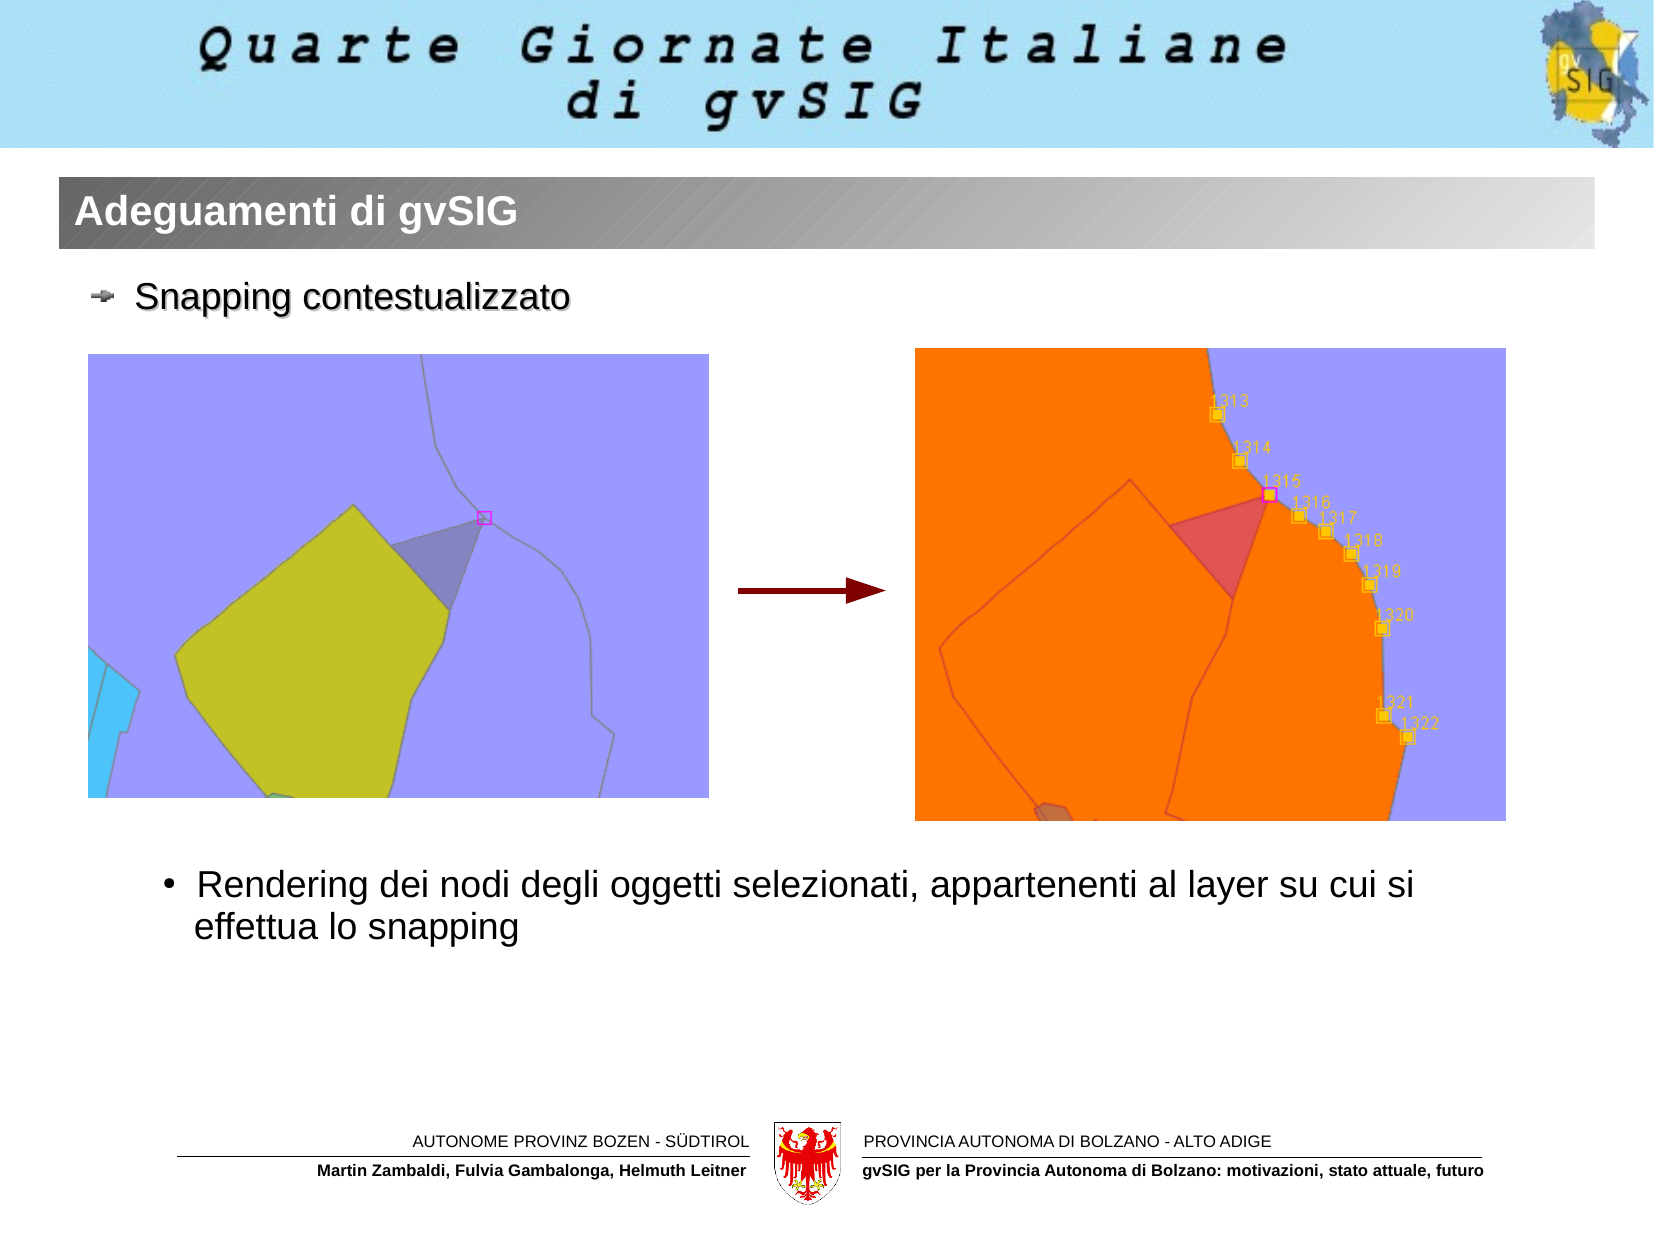

Adeguamenti di gvSIG
 Snapping contestualizzato
 Rendering dei nodi degli oggetti selezionati, appartenenti al layer su cui si
 effettua lo snapping